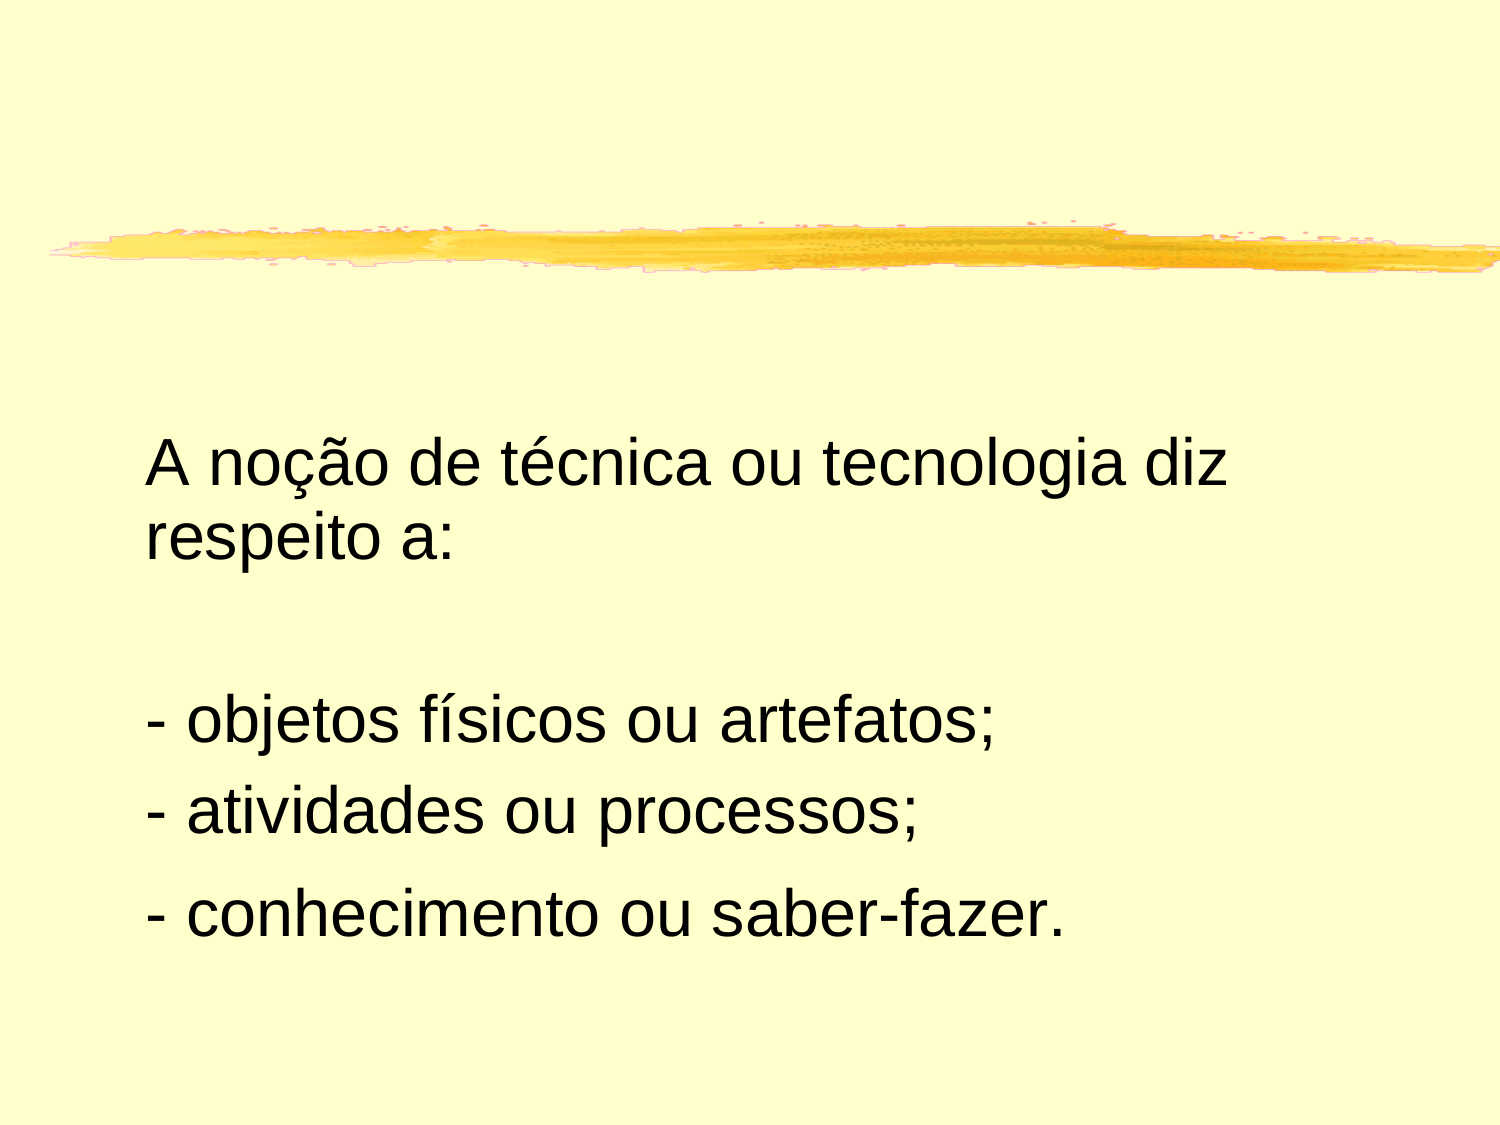

#
	A noção de técnica ou tecnologia diz respeito a:
	- objetos físicos ou artefatos;
	- atividades ou processos;
	- conhecimento ou saber-fazer.